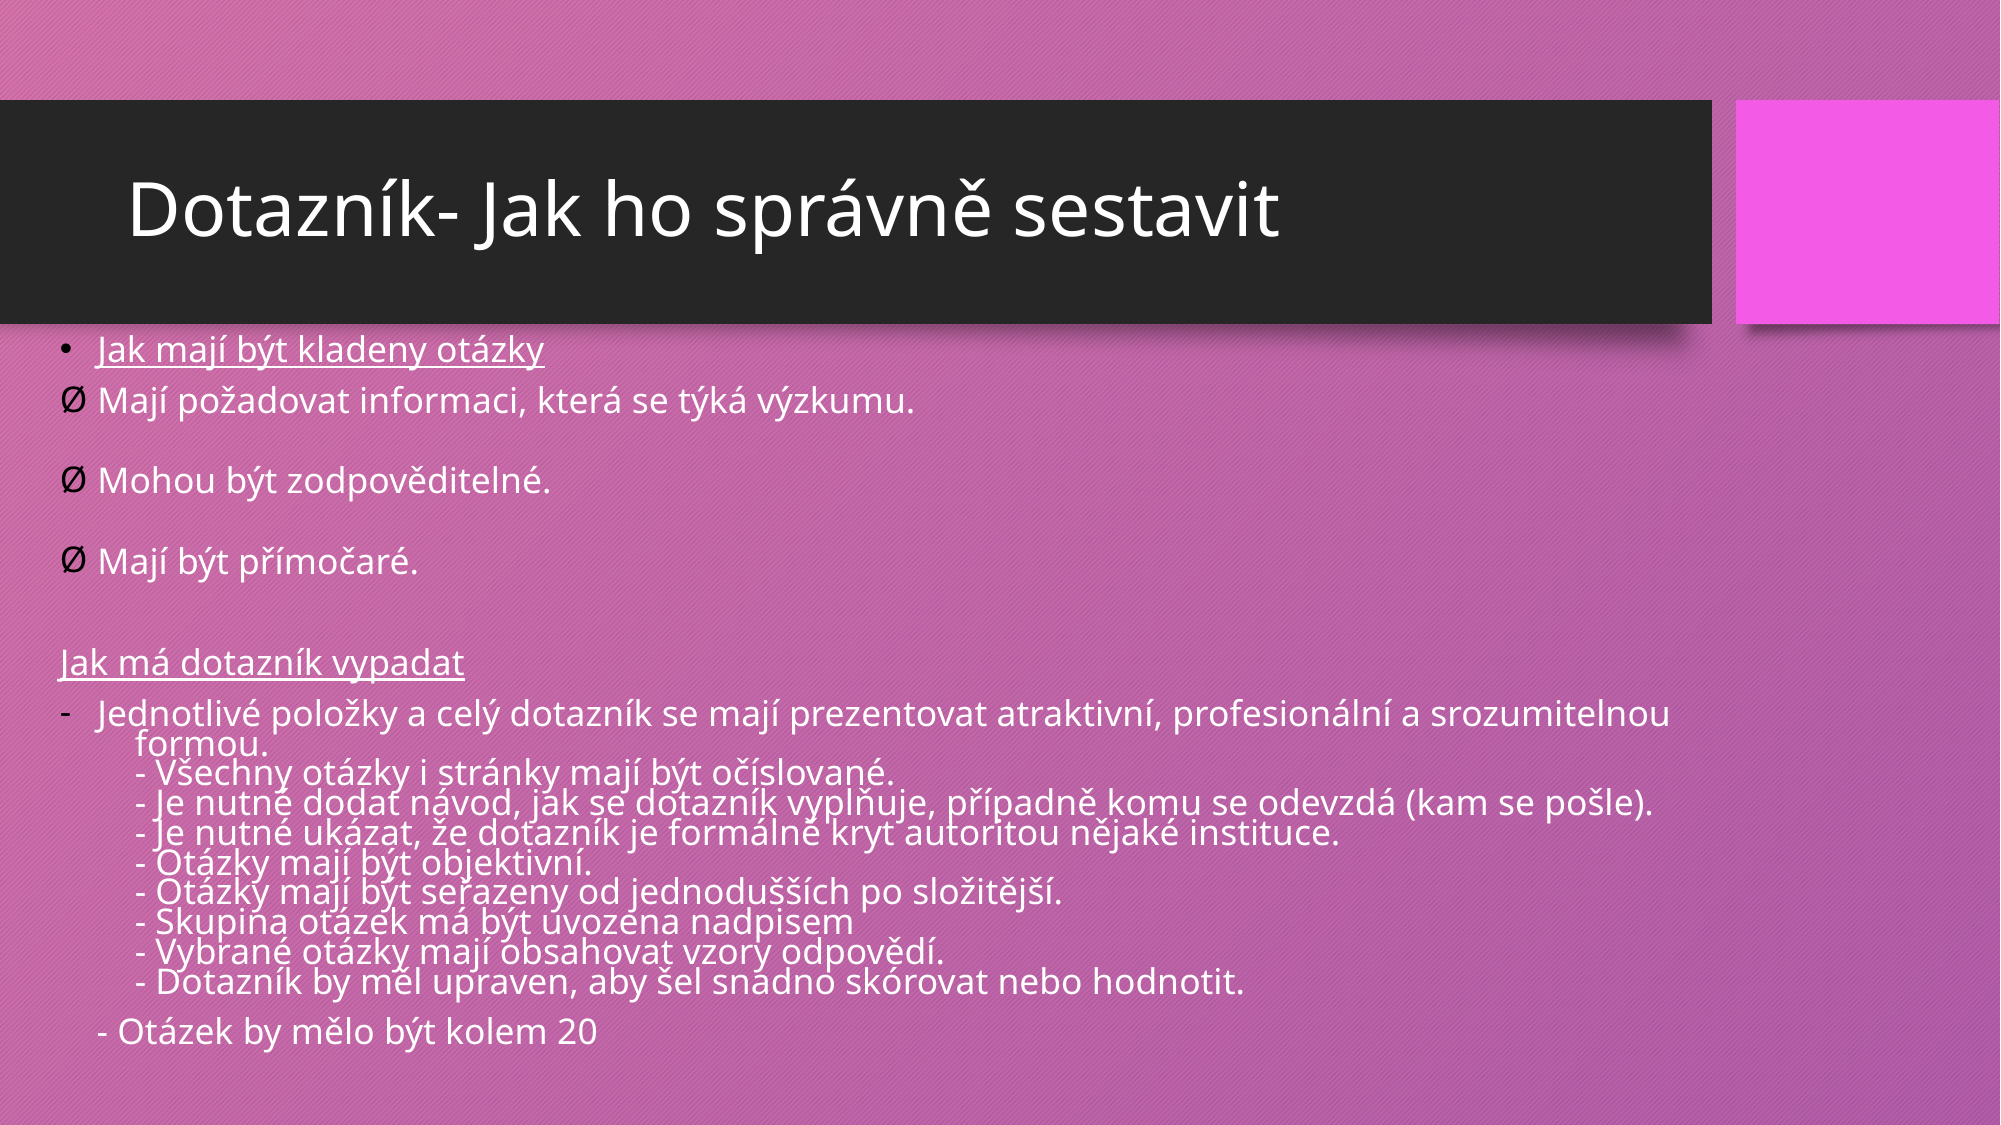

# Dotazník- Jak ho správně sestavit
Jak mají být kladeny otázky
Mají požadovat informaci, která se týká výzkumu.
Mohou být zodpověditelné.
Mají být přímočaré.
Jak má dotazník vypadat
Jednotlivé položky a celý dotazník se mají prezentovat atraktivní, profesionální a srozumitelnou formou. 
- Všechny otázky i stránky mají být očíslované.
- Je nutné dodat návod, jak se dotazník vyplňuje, případně komu se odevzdá (kam se pošle). 
- Je nutné ukázat, že dotazník je formálně kryt autoritou nějaké instituce.
- Otázky mají být objektivní. 
- Otázky mají být seřazeny od jednodušších po složitější.
- Skupina otázek má být uvozena nadpisem 
- Vybrané otázky mají obsahovat vzory odpovědí.
- Dotazník by měl upraven, aby šel snadno skórovat nebo hodnotit.
 - Otázek by mělo být kolem 20